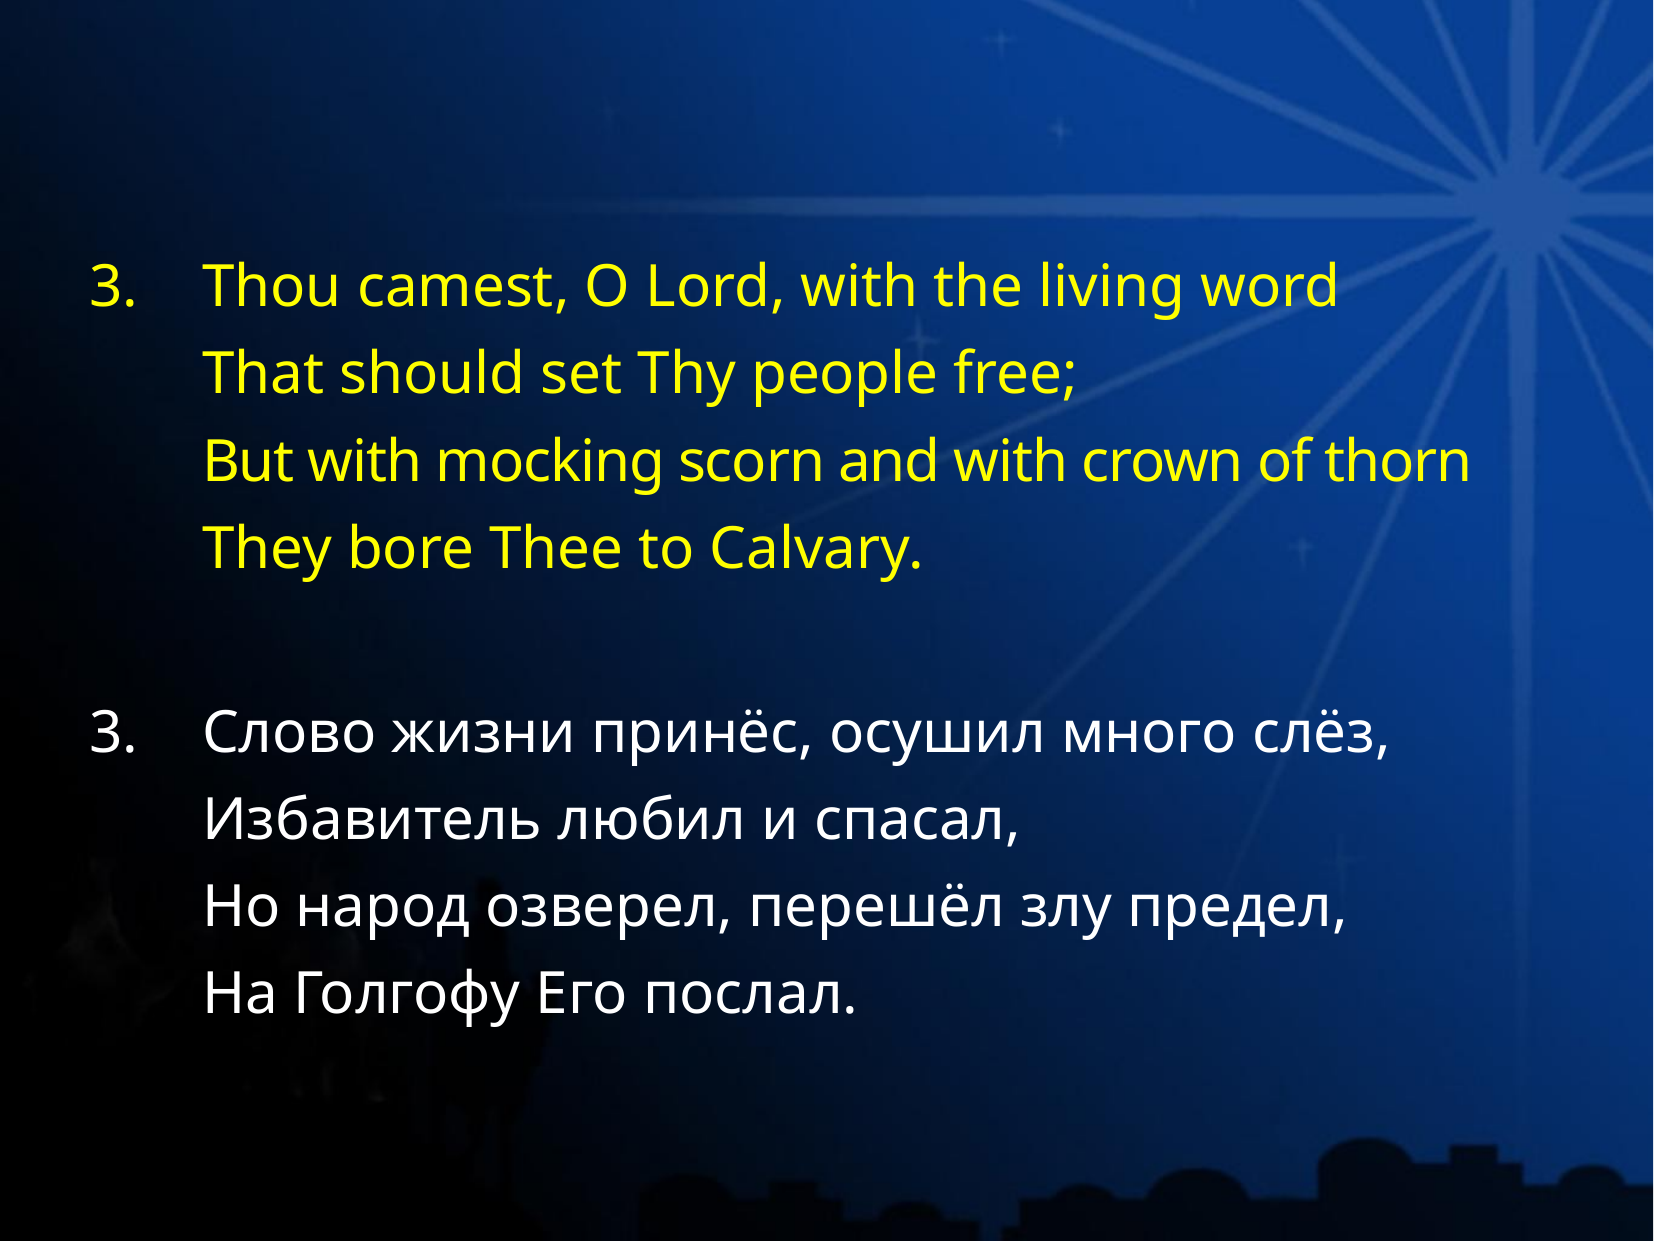

3.	Thou camest, O Lord, with the living word
	That should set Thy people free;
	But with mocking scorn and with crown of thorn
	They bore Thee to Calvary.
3.	Слово жизни принёс, осушил много слёз,
	Избавитель любил и спасал,
	Но народ озверел, перешёл злу предел,
	На Голгофу Его послал.